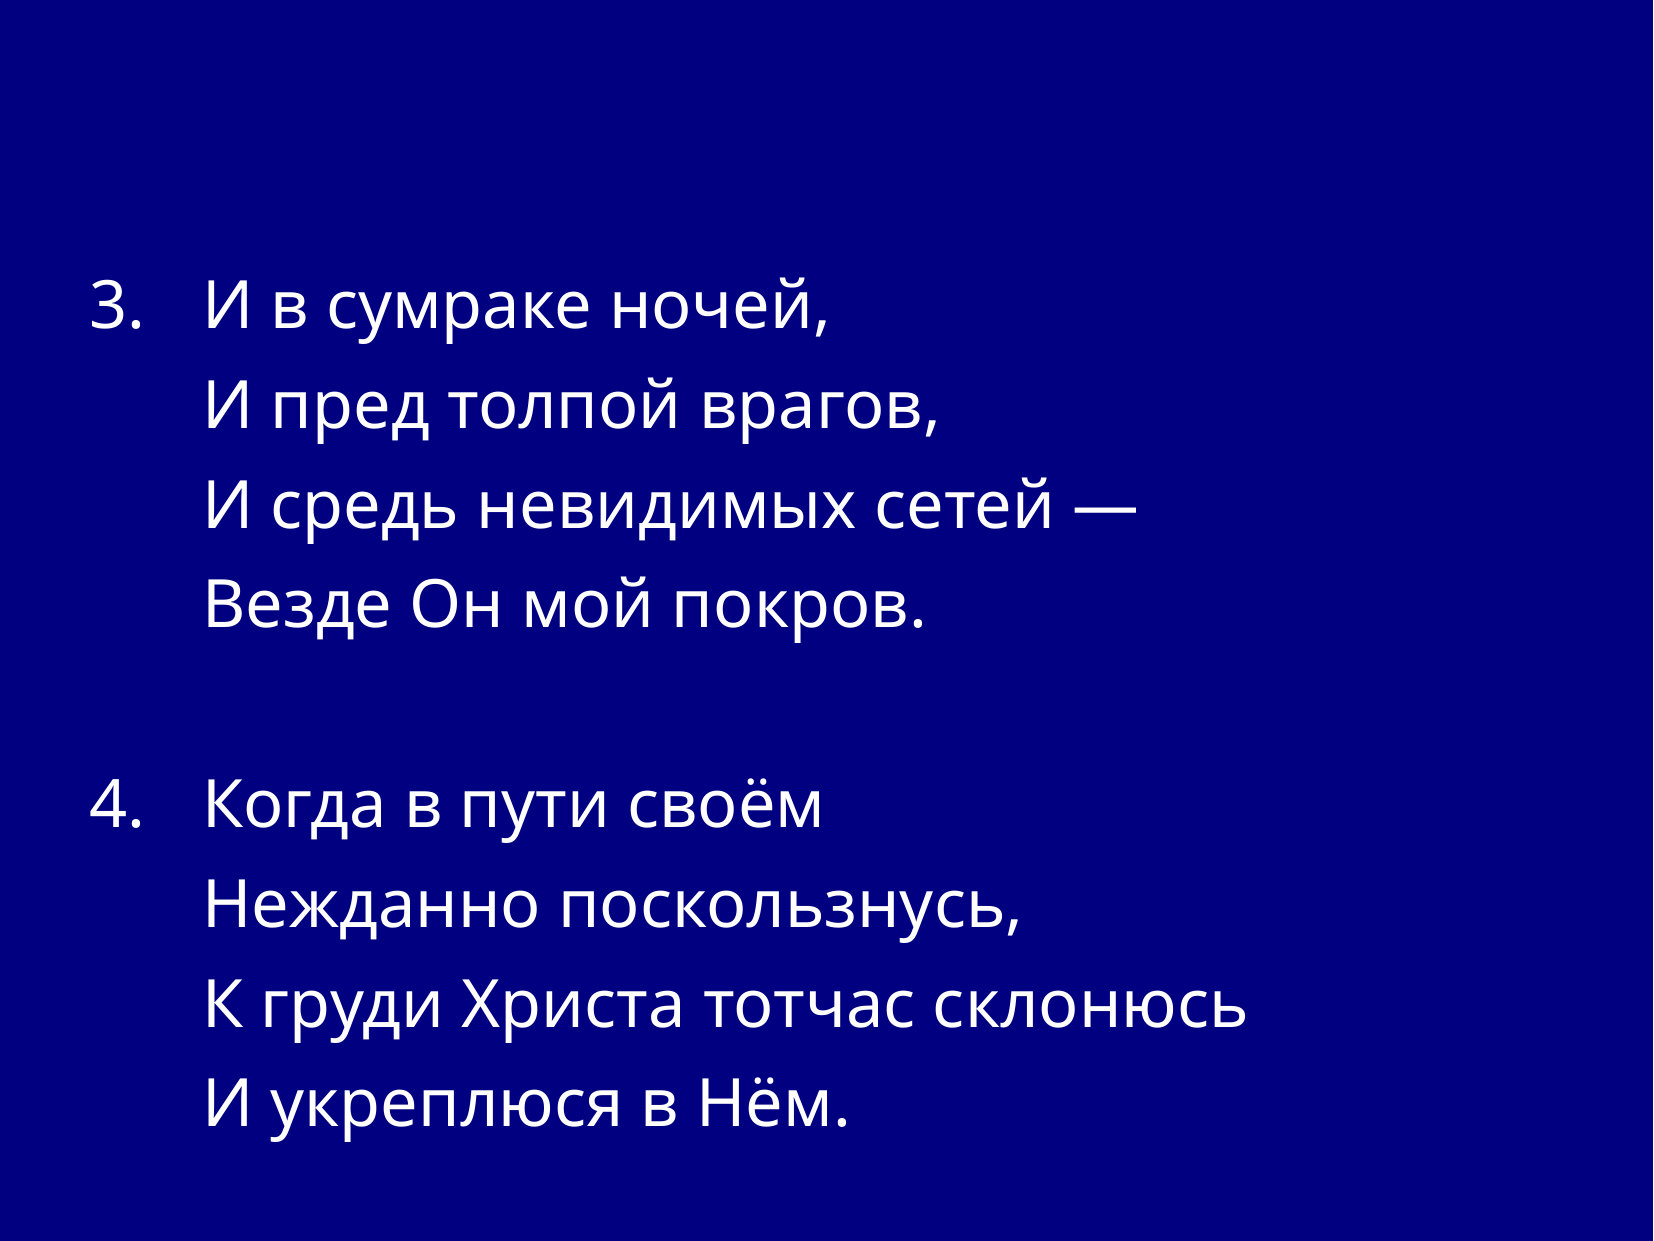

3.	И в сумраке ночей,
	И пред толпой врагов,
	И средь невидимых сетей —
	Везде Он мой покров.
4.	Когда в пути своём
	Нежданно поскользнусь,
	К груди Христа тотчас склонюсь
	И укреплюся в Нём.